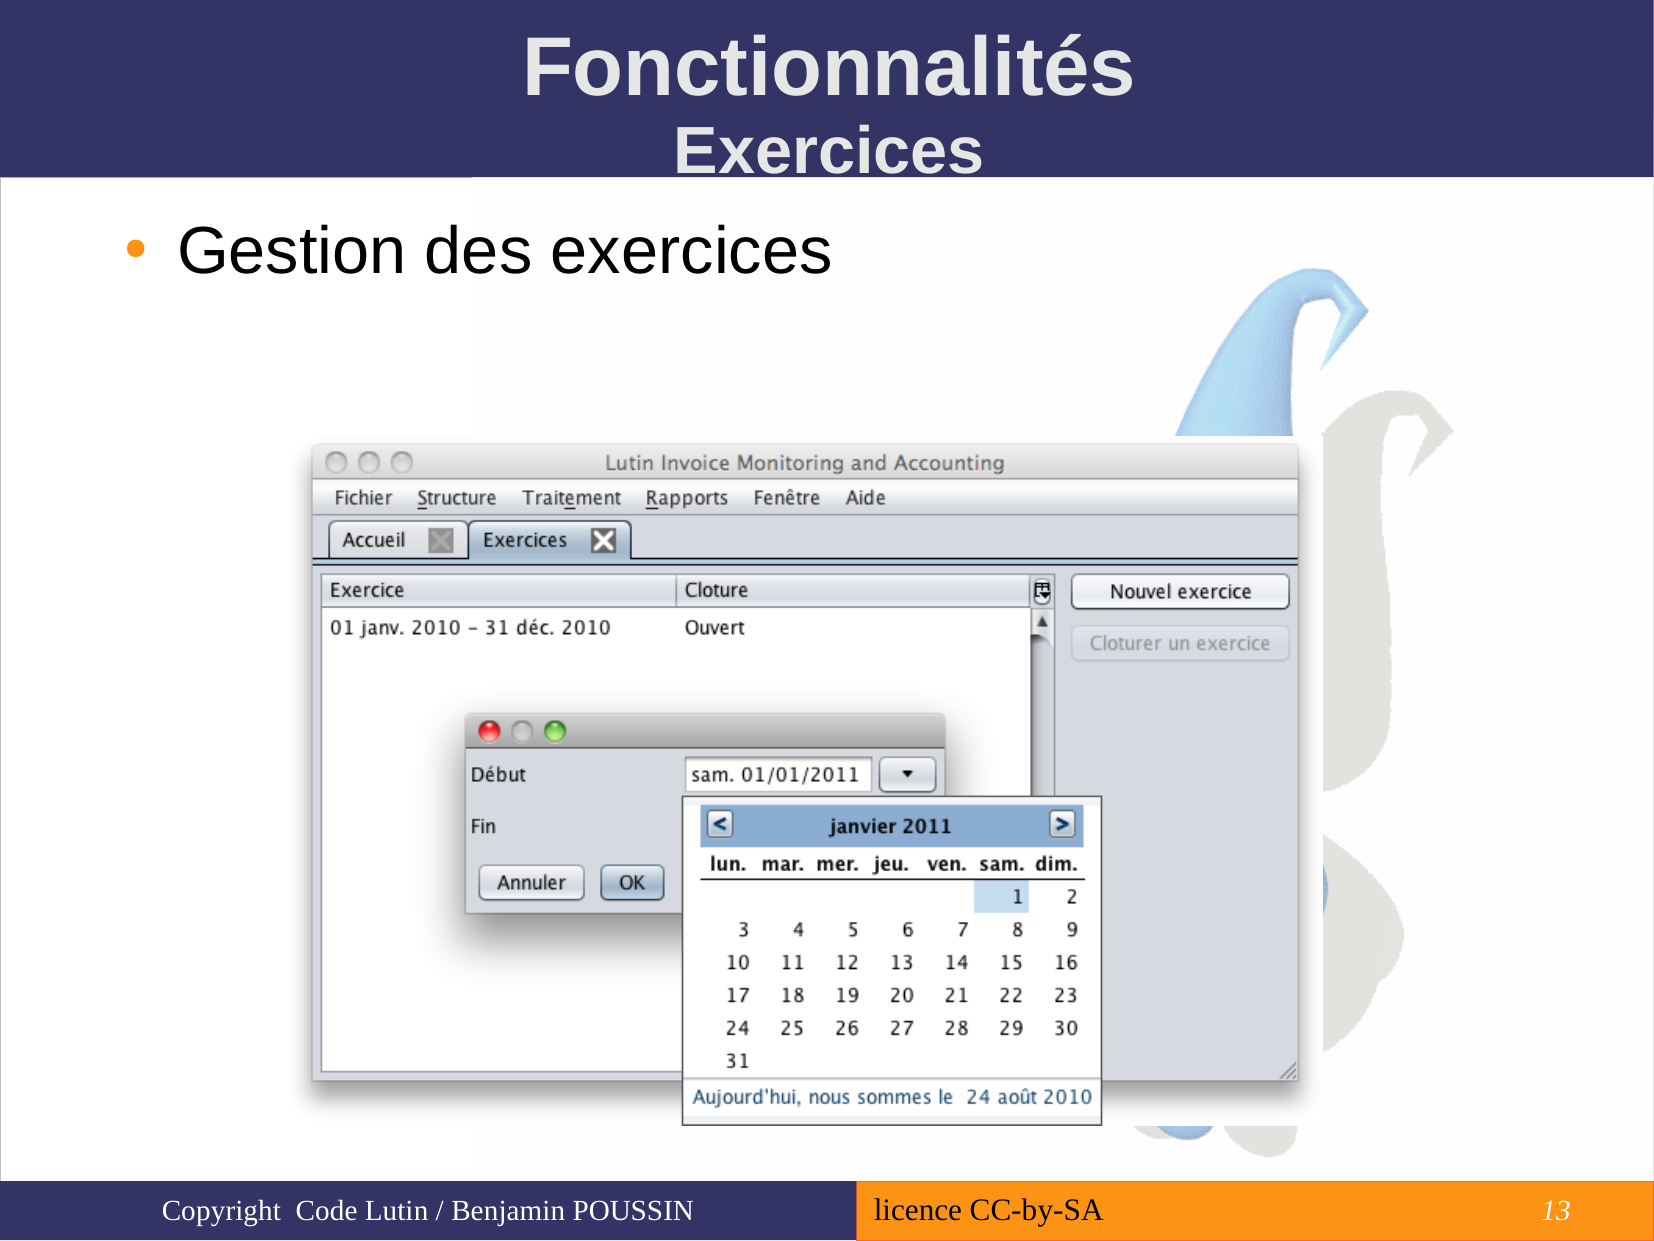

# Fonctionnalités Exercices
Gestion des exercices
13